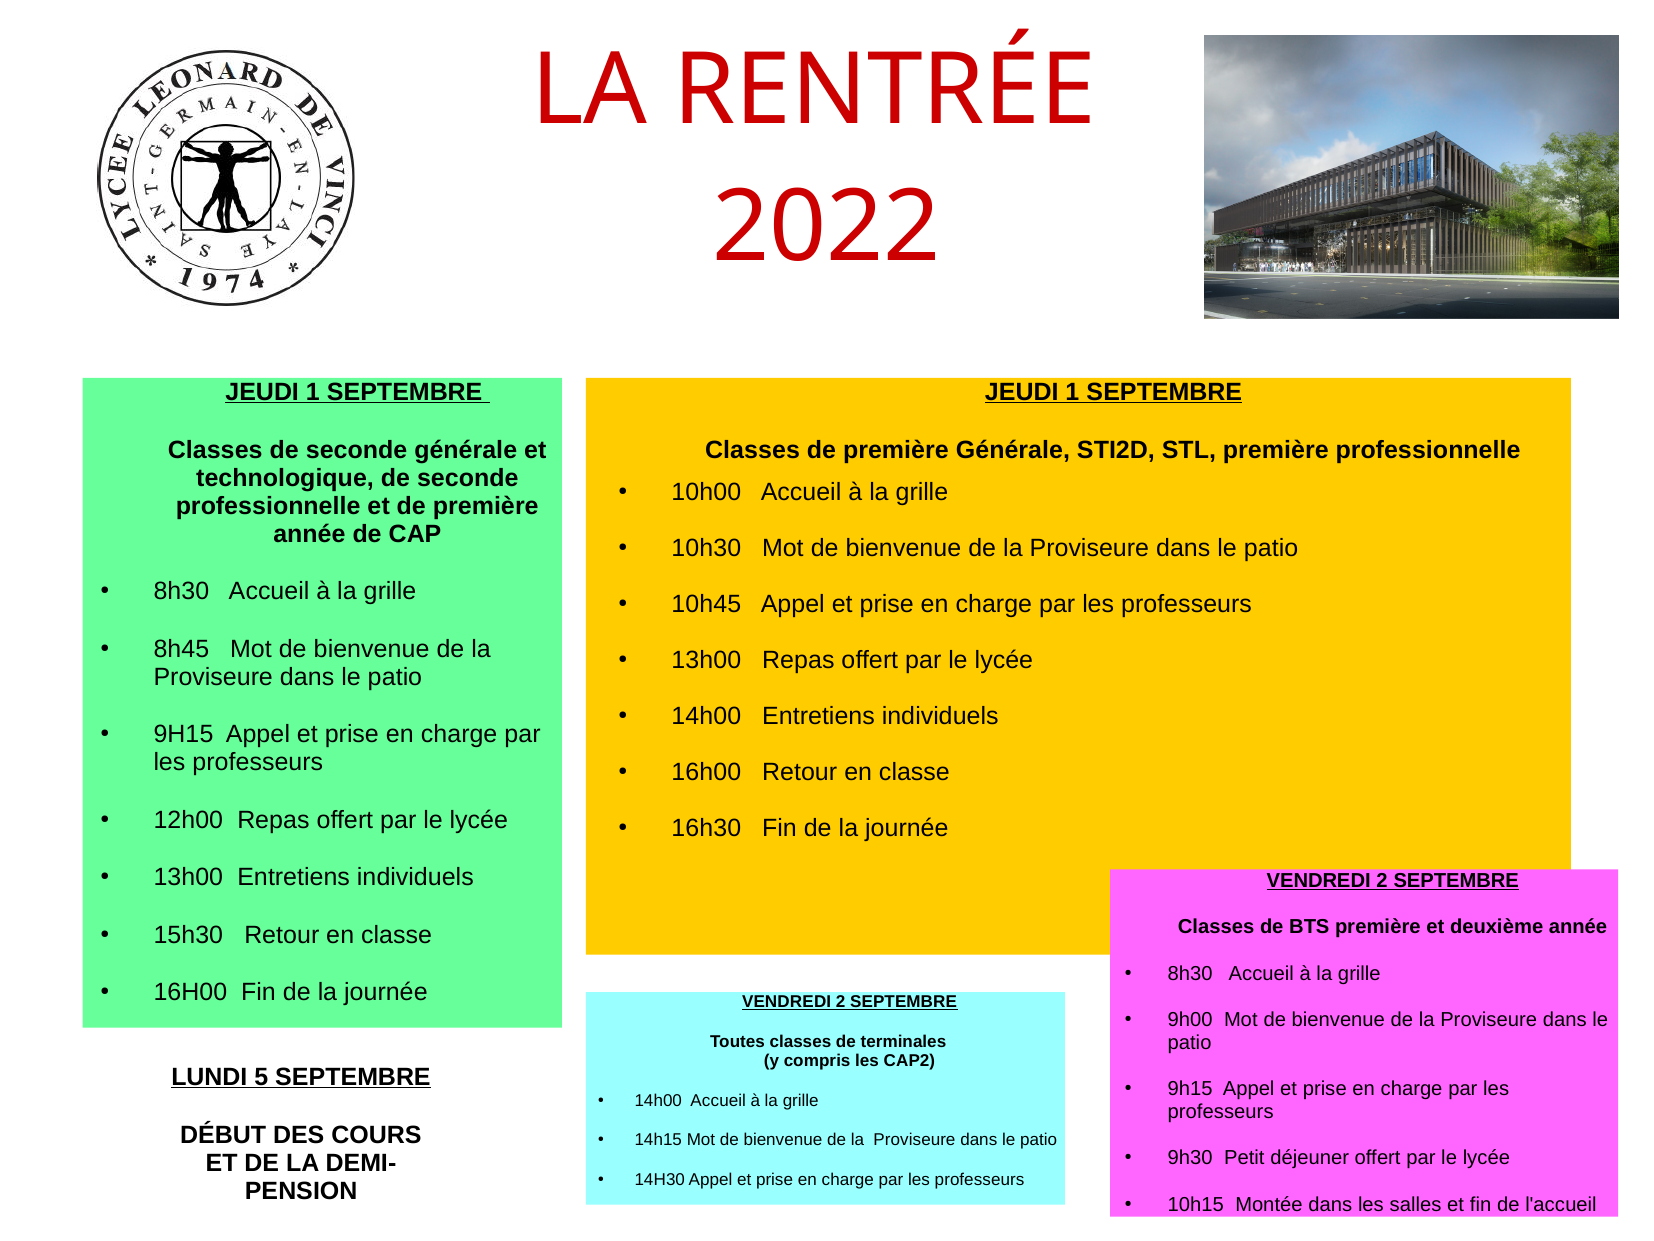

# LA RENTRÉE 2022
10h00 Accueil à la grille
10h30 Mot de bienvenue de la Proviseure dans le patio
10h45 Appel et prise en charge par les professeurs
13h00 Repas offert par le lycée
14h00 Entretiens individuels
16h00 Retour en classe
16h30 Fin de la journée
JEUDI 1 SEPTEMBRE
Classes de seconde générale et technologique, de seconde professionnelle et de première année de CAP
8h30 Accueil à la grille
8h45 Mot de bienvenue de la Proviseure dans le patio
9H15 Appel et prise en charge par les professeurs
12h00 Repas offert par le lycée
13h00 Entretiens individuels
15h30 Retour en classe
16H00 Fin de la journée
JEUDI 1 SEPTEMBRE
Classes de première Générale, STI2D, STL, première professionnelle
VENDREDI 2 SEPTEMBRE
Classes de BTS première et deuxième année
8h30 Accueil à la grille
9h00 Mot de bienvenue de la Proviseure dans le patio
9h15 Appel et prise en charge par les professeurs
9h30 Petit déjeuner offert par le lycée
10h15 Montée dans les salles et fin de l'accueil
VENDREDI 2 SEPTEMBRE
 Toutes classes de terminales (y compris les CAP2)
14h00 Accueil à la grille
14h15 Mot de bienvenue de la Proviseure dans le patio
14H30 Appel et prise en charge par les professeurs
LUNDI 5 SEPTEMBRE
DÉBUT DES COURS ET DE LA DEMI-PENSION